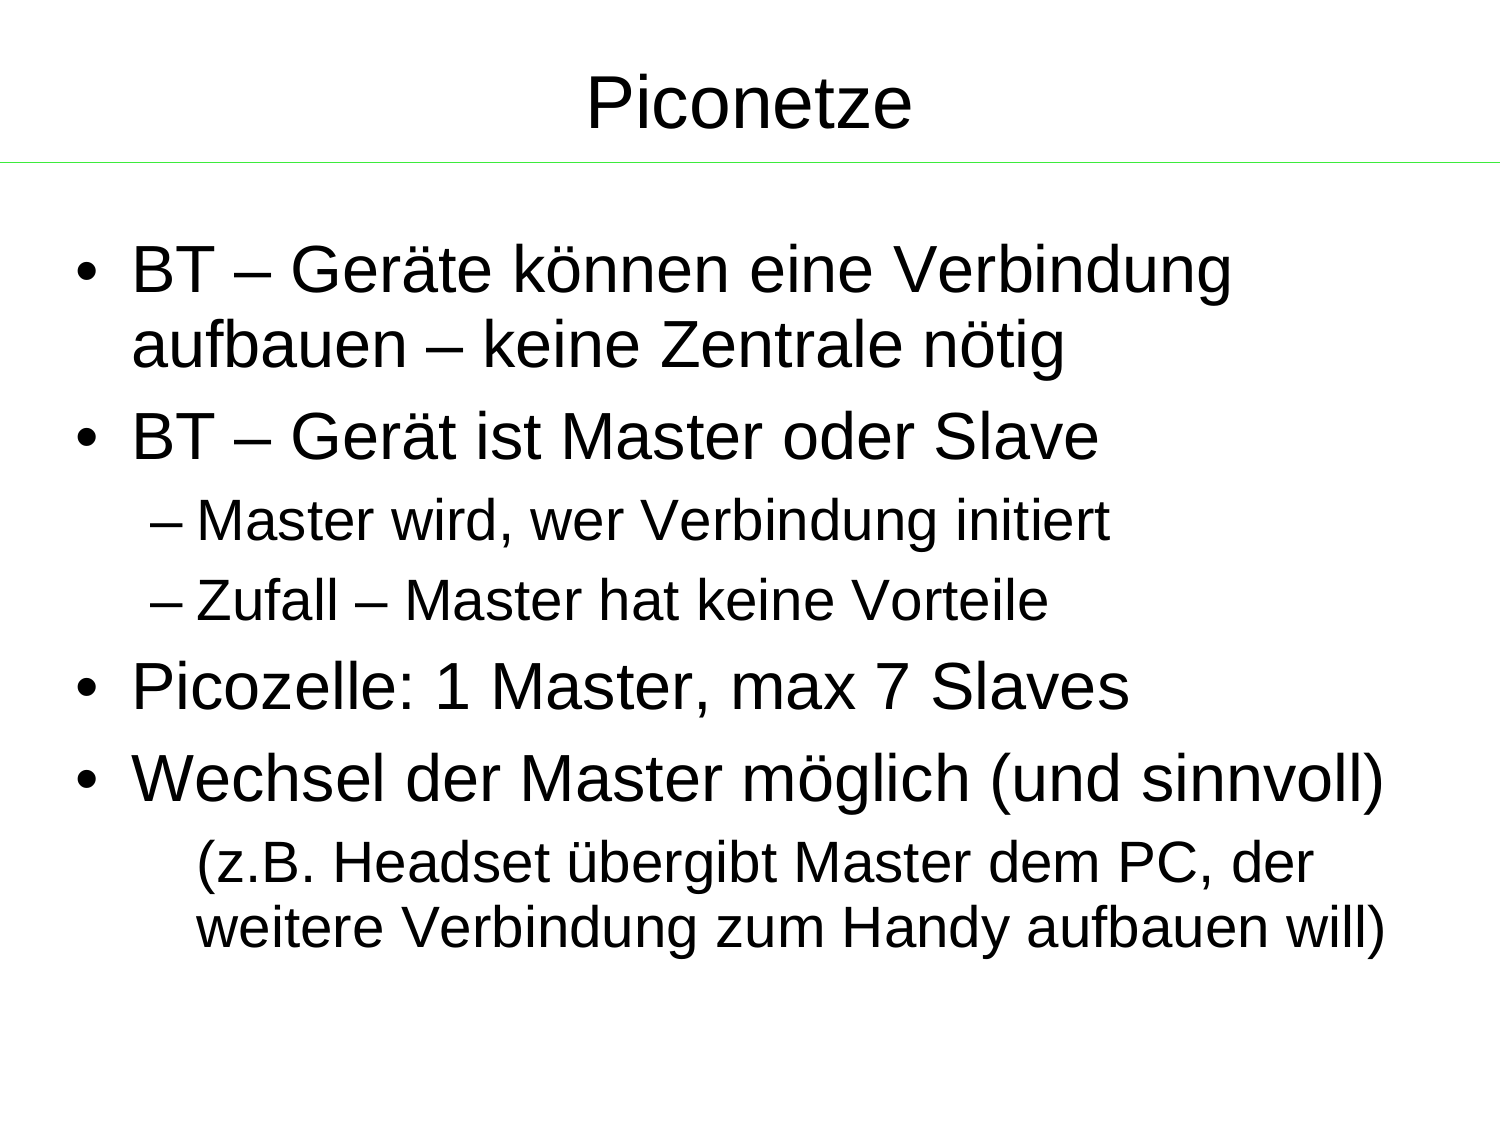

# Piconetze
BT – Geräte können eine Verbindung aufbauen – keine Zentrale nötig
BT – Gerät ist Master oder Slave
Master wird, wer Verbindung initiert
Zufall – Master hat keine Vorteile
Picozelle: 1 Master, max 7 Slaves
Wechsel der Master möglich (und sinnvoll)
(z.B. Headset übergibt Master dem PC, der weitere Verbindung zum Handy aufbauen will)